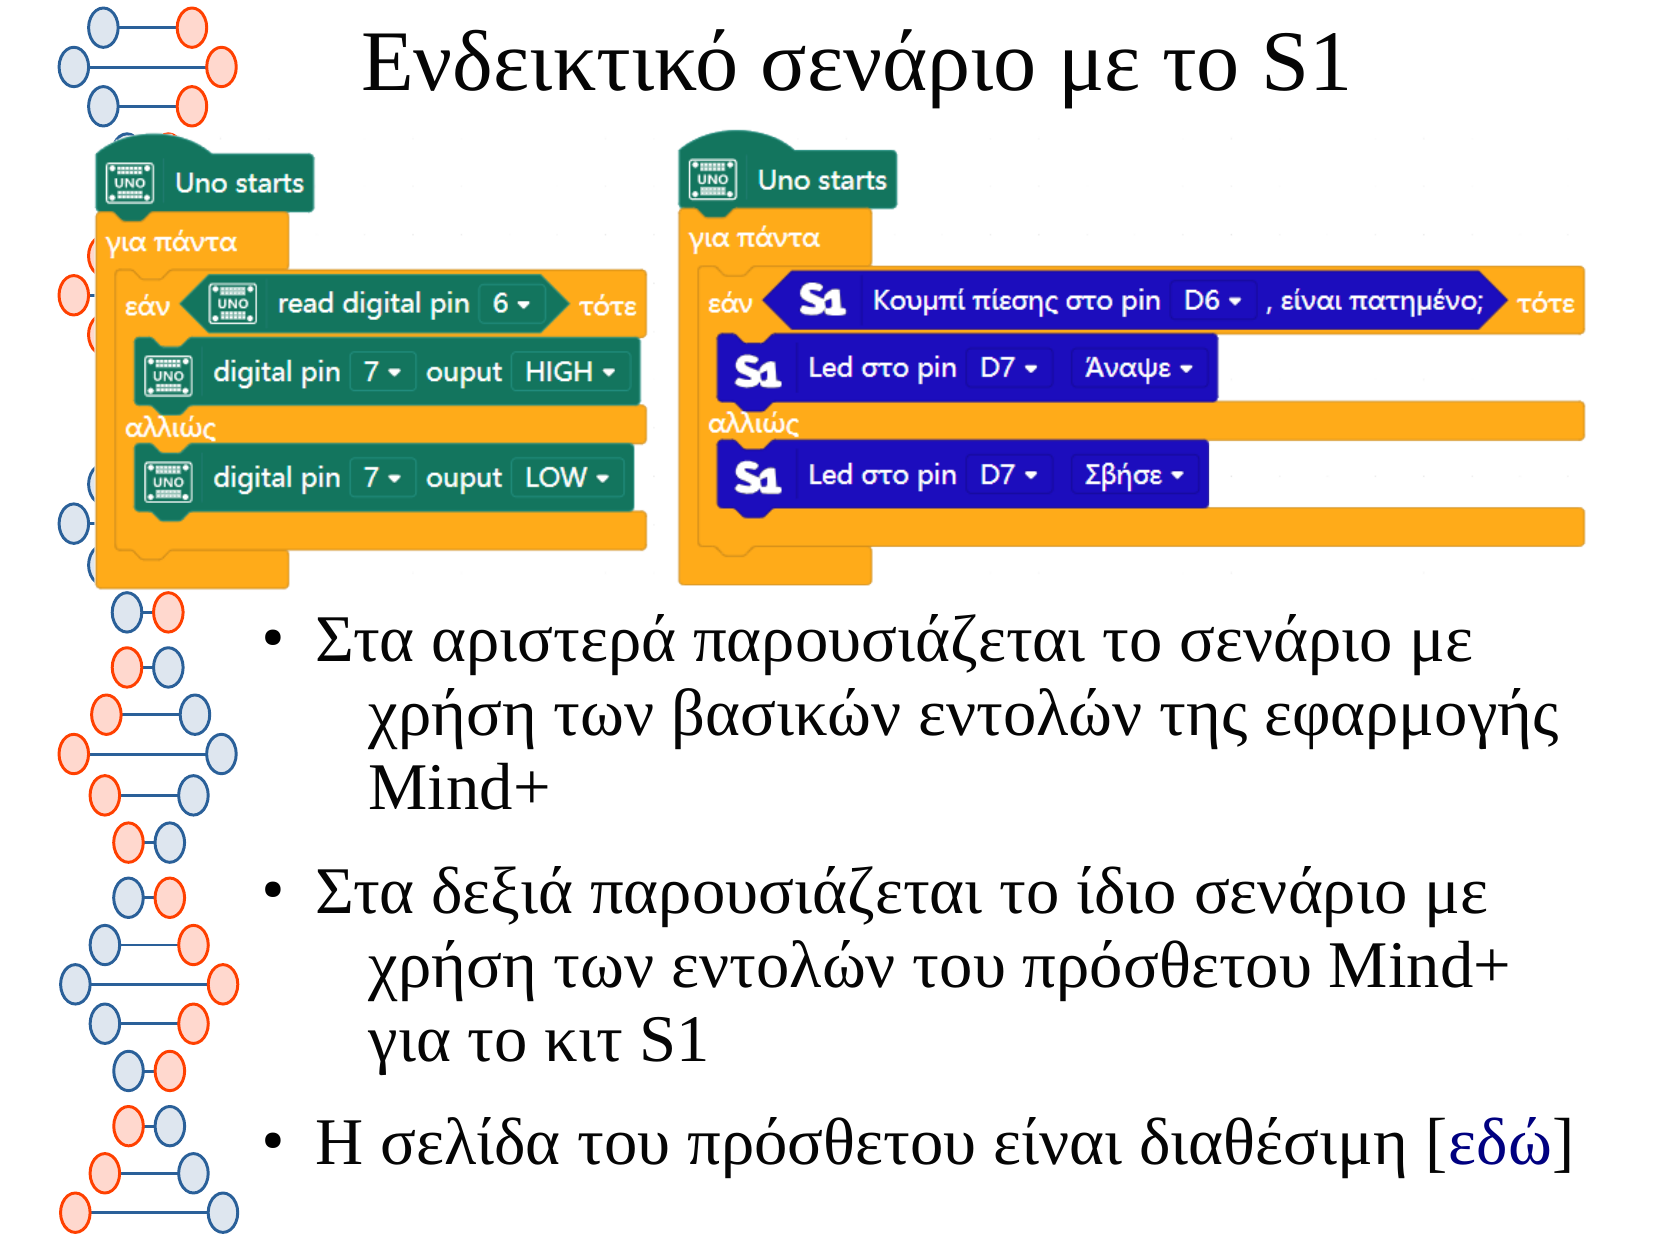

# Ενδεικτικό σενάριο με το S1
Στα αριστερά παρουσιάζεται το σενάριο με χρήση των βασικών εντολών της εφαρμογής Mind+
Στα δεξιά παρουσιάζεται το ίδιο σενάριο με χρήση των εντολών του πρόσθετου Mind+ για το κιτ S1
Η σελίδα του πρόσθετου είναι διαθέσιμη [εδώ]